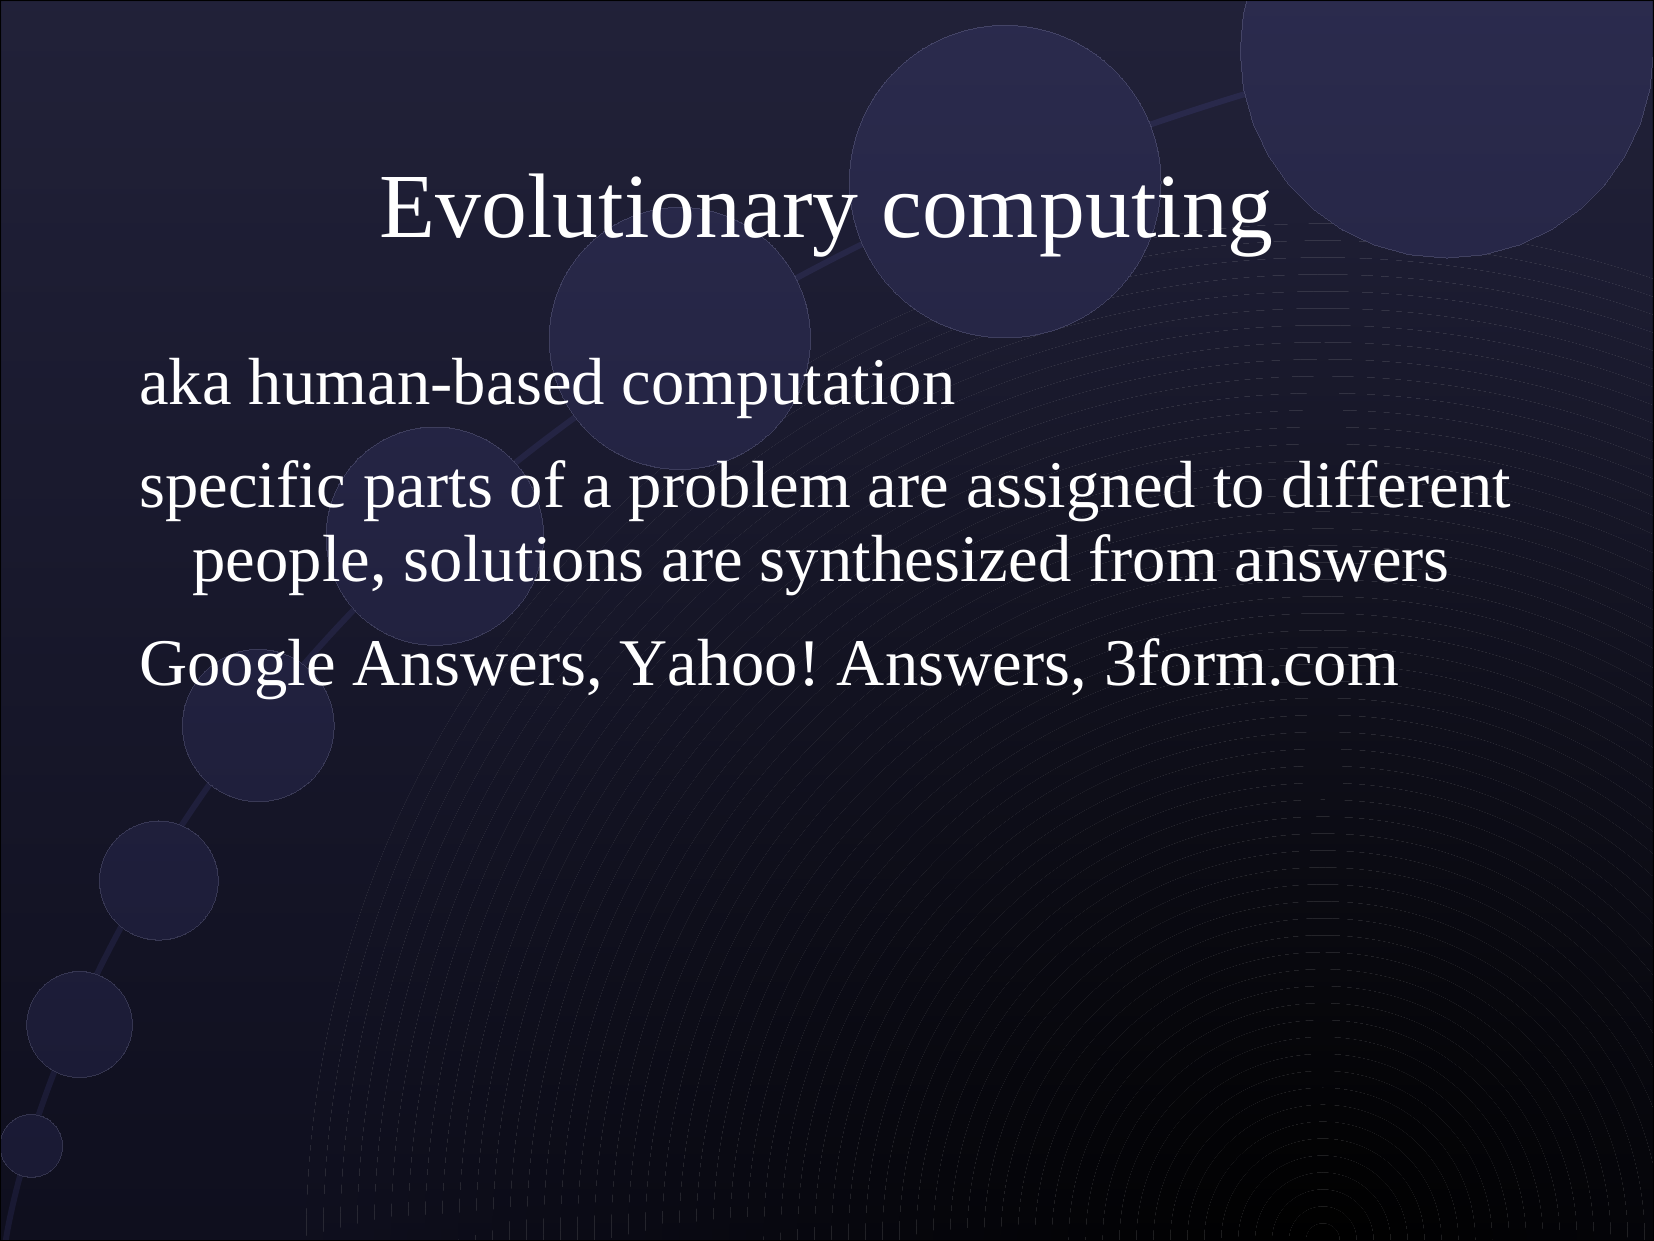

# Evolutionary computing
aka human-based computation
specific parts of a problem are assigned to different people, solutions are synthesized from answers
Google Answers, Yahoo! Answers, 3form.com